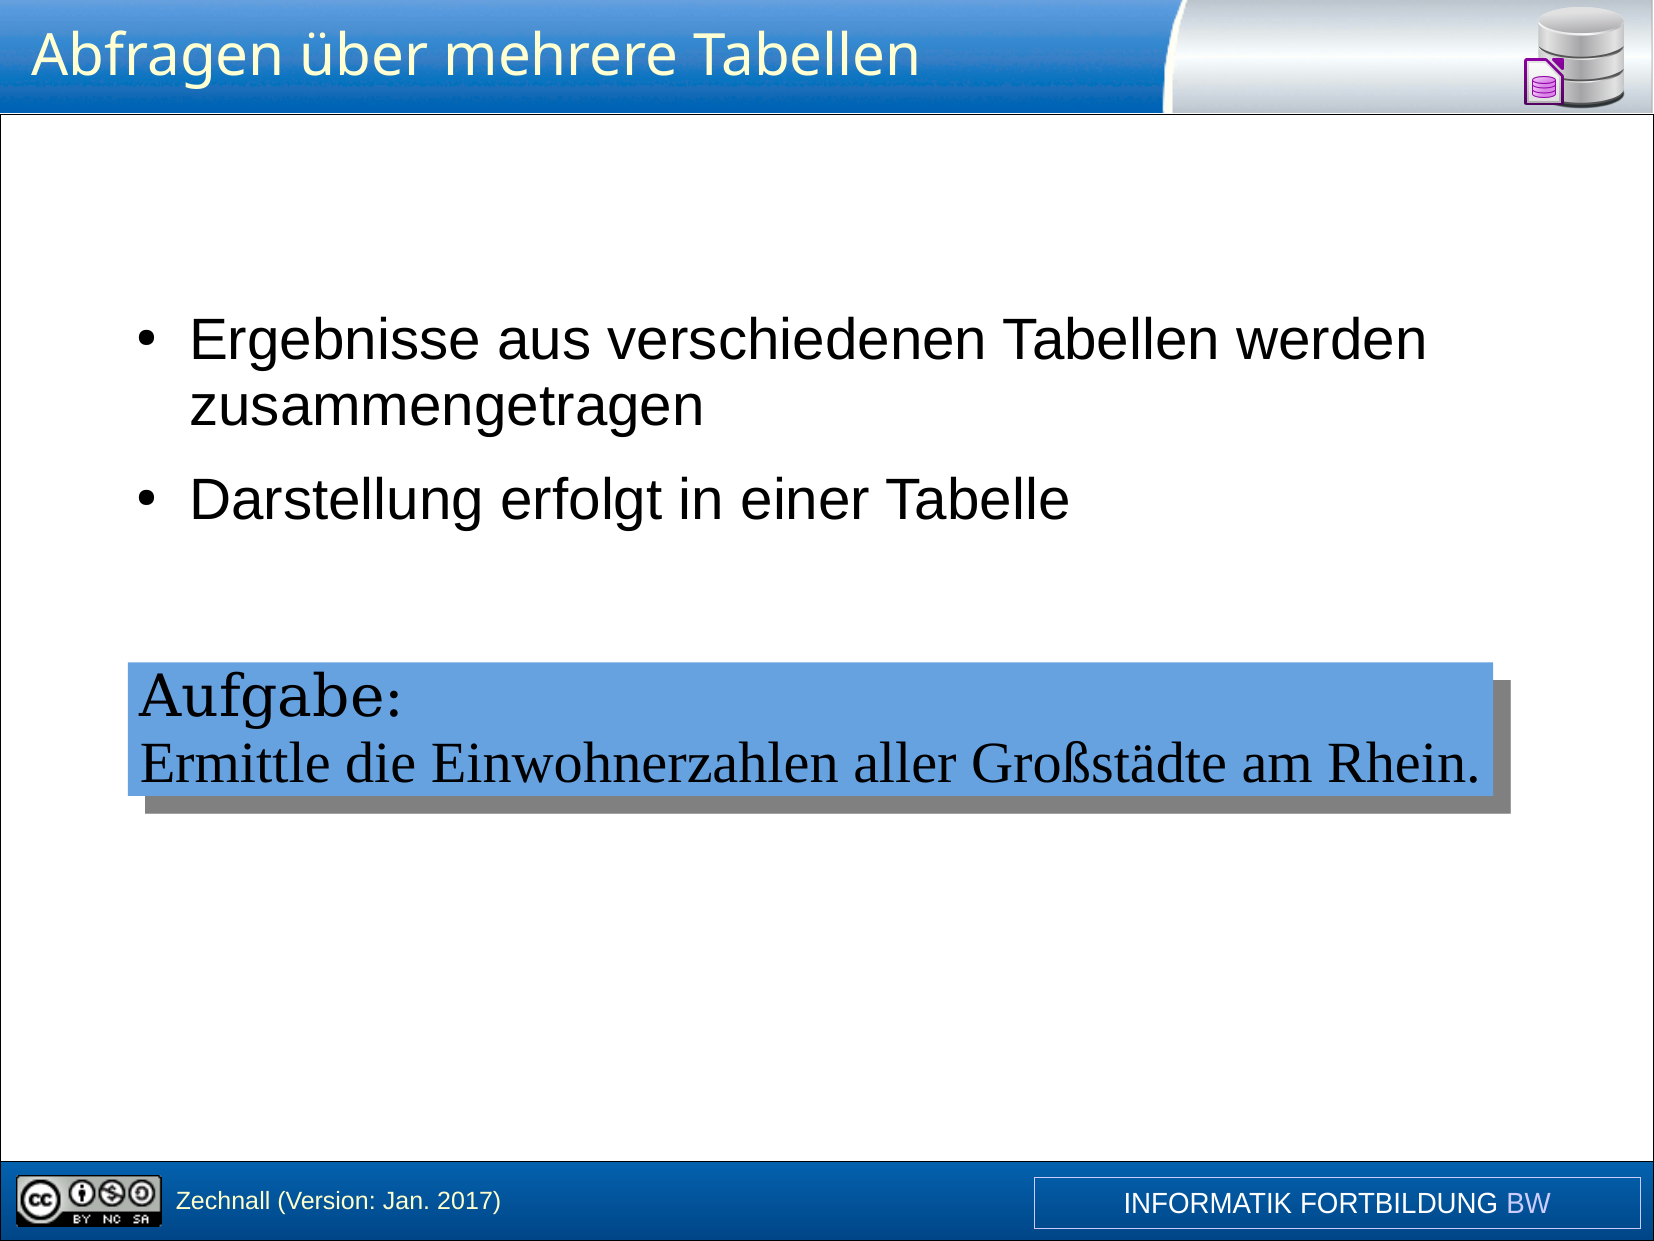

# Abfragen über mehrere Tabellen
Ergebnisse aus verschiedenen Tabellen werden zusammengetragen
Darstellung erfolgt in einer Tabelle
Aufgabe:
Ermittle die Einwohnerzahlen aller Großstädte am Rhein.